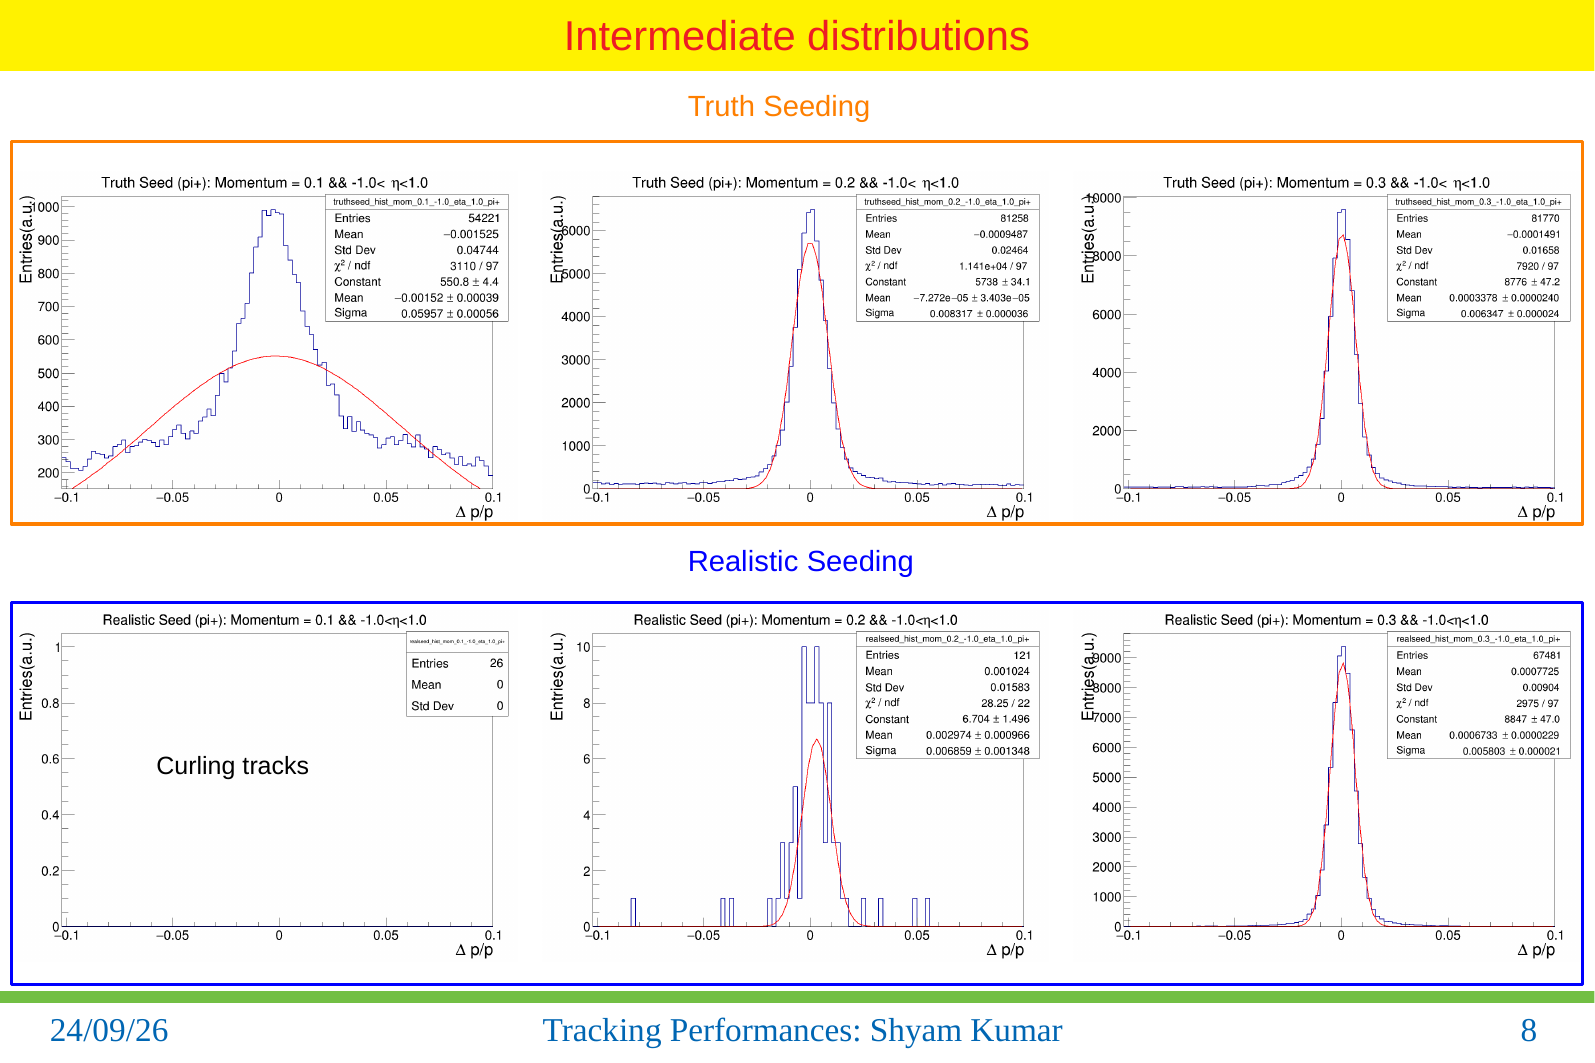

# Intermediate distributions
Truth Seeding
Realistic Seeding
Curling tracks
Tracking Performances: Shyam Kumar
8